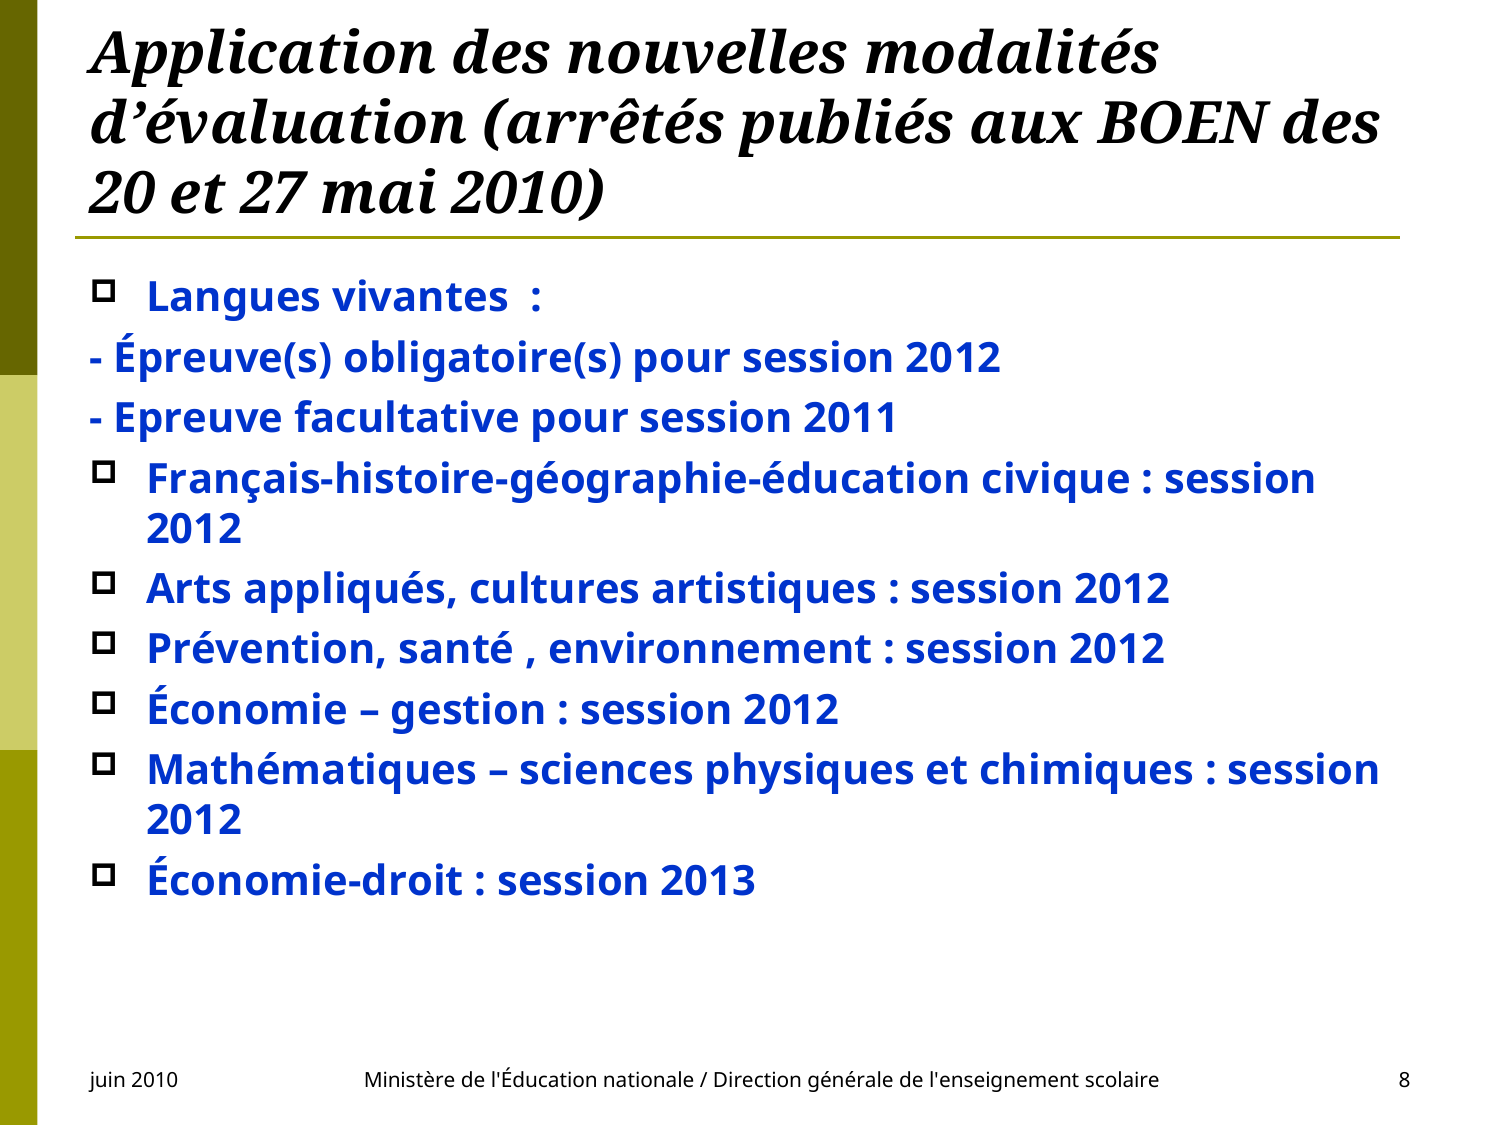

# Application des nouvelles modalités d’évaluation (arrêtés publiés aux BOEN des 20 et 27 mai 2010)
Langues vivantes :
- Épreuve(s) obligatoire(s) pour session 2012
- Epreuve facultative pour session 2011
Français-histoire-géographie-éducation civique : session 2012
Arts appliqués, cultures artistiques : session 2012
Prévention, santé , environnement : session 2012
Économie – gestion : session 2012
Mathématiques – sciences physiques et chimiques : session 2012
Économie-droit : session 2013
juin 2010
Ministère de l'Éducation nationale / Direction générale de l'enseignement scolaire
8